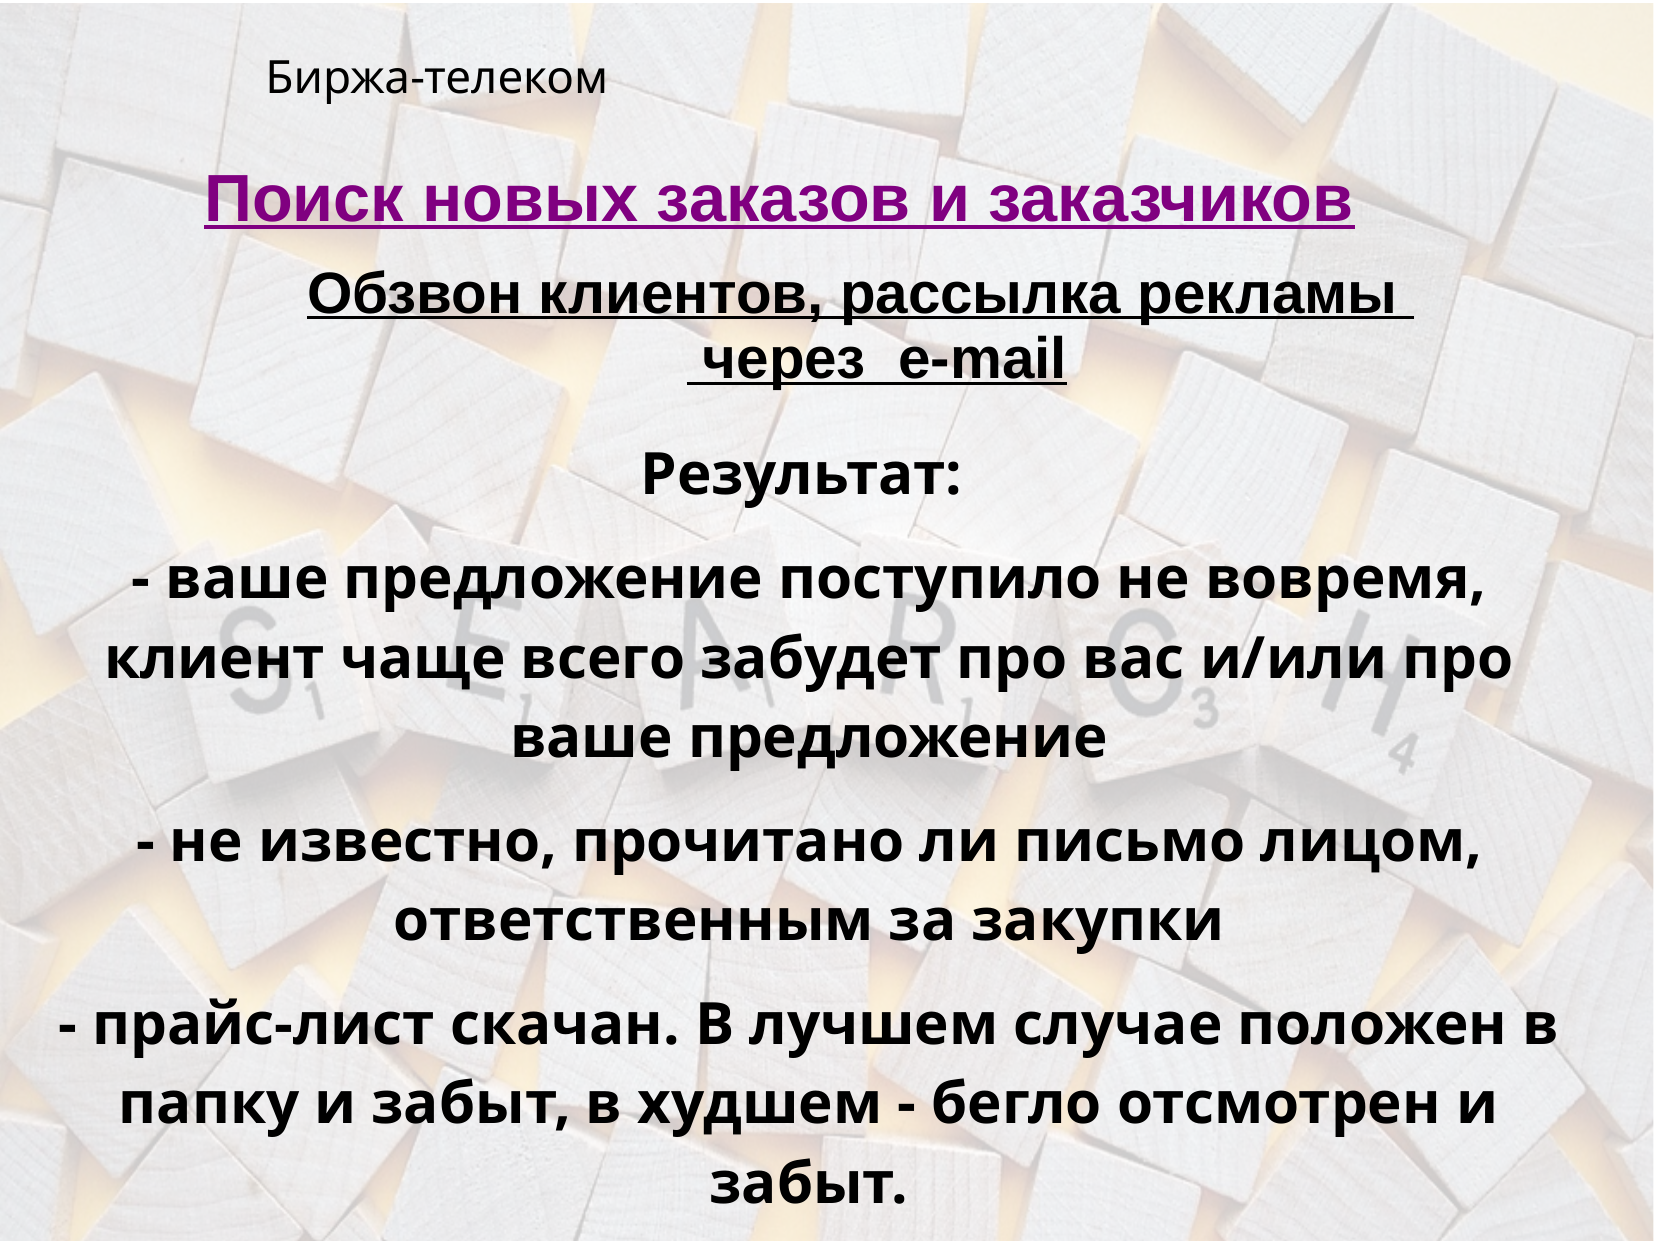

# Биржа-телеком
Поиск новых заказов и заказчиков
 Обзвон клиентов, рассылка рекламы через e-mail
Результат:
- ваше предложение поступило не вовремя, клиент чаще всего забудет про вас и/или про ваше предложение
- не известно, прочитано ли письмо лицом, ответственным за закупки
- прайс-лист скачан. В лучшем случае положен в папку и забыт, в худшем - бегло отсмотрен и забыт.